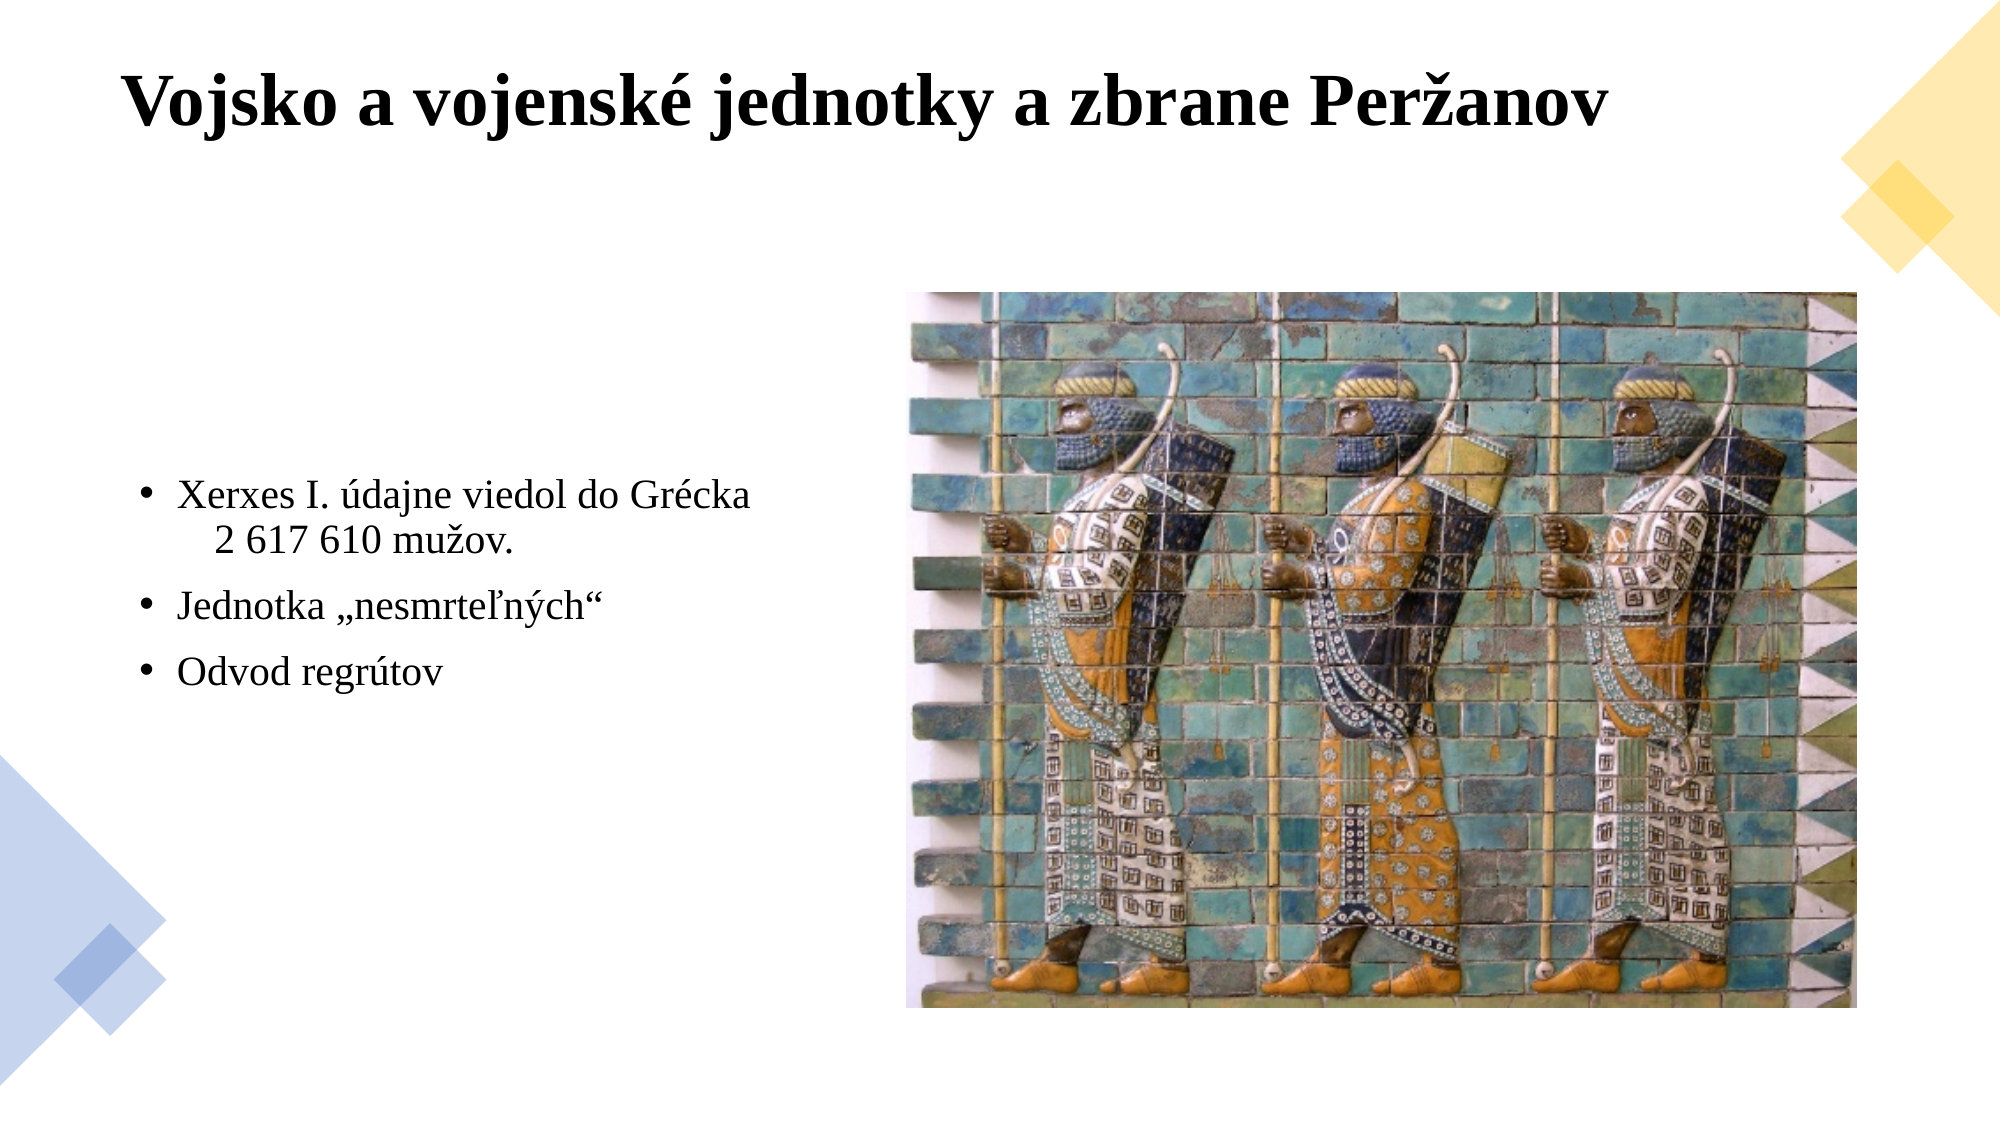

# Vojsko a vojenské jednotky a zbrane Peržanov
Xerxes I. údajne viedol do Grécka 2 617 610 mužov.
Jednotka „nesmrteľných“
Odvod regrútov